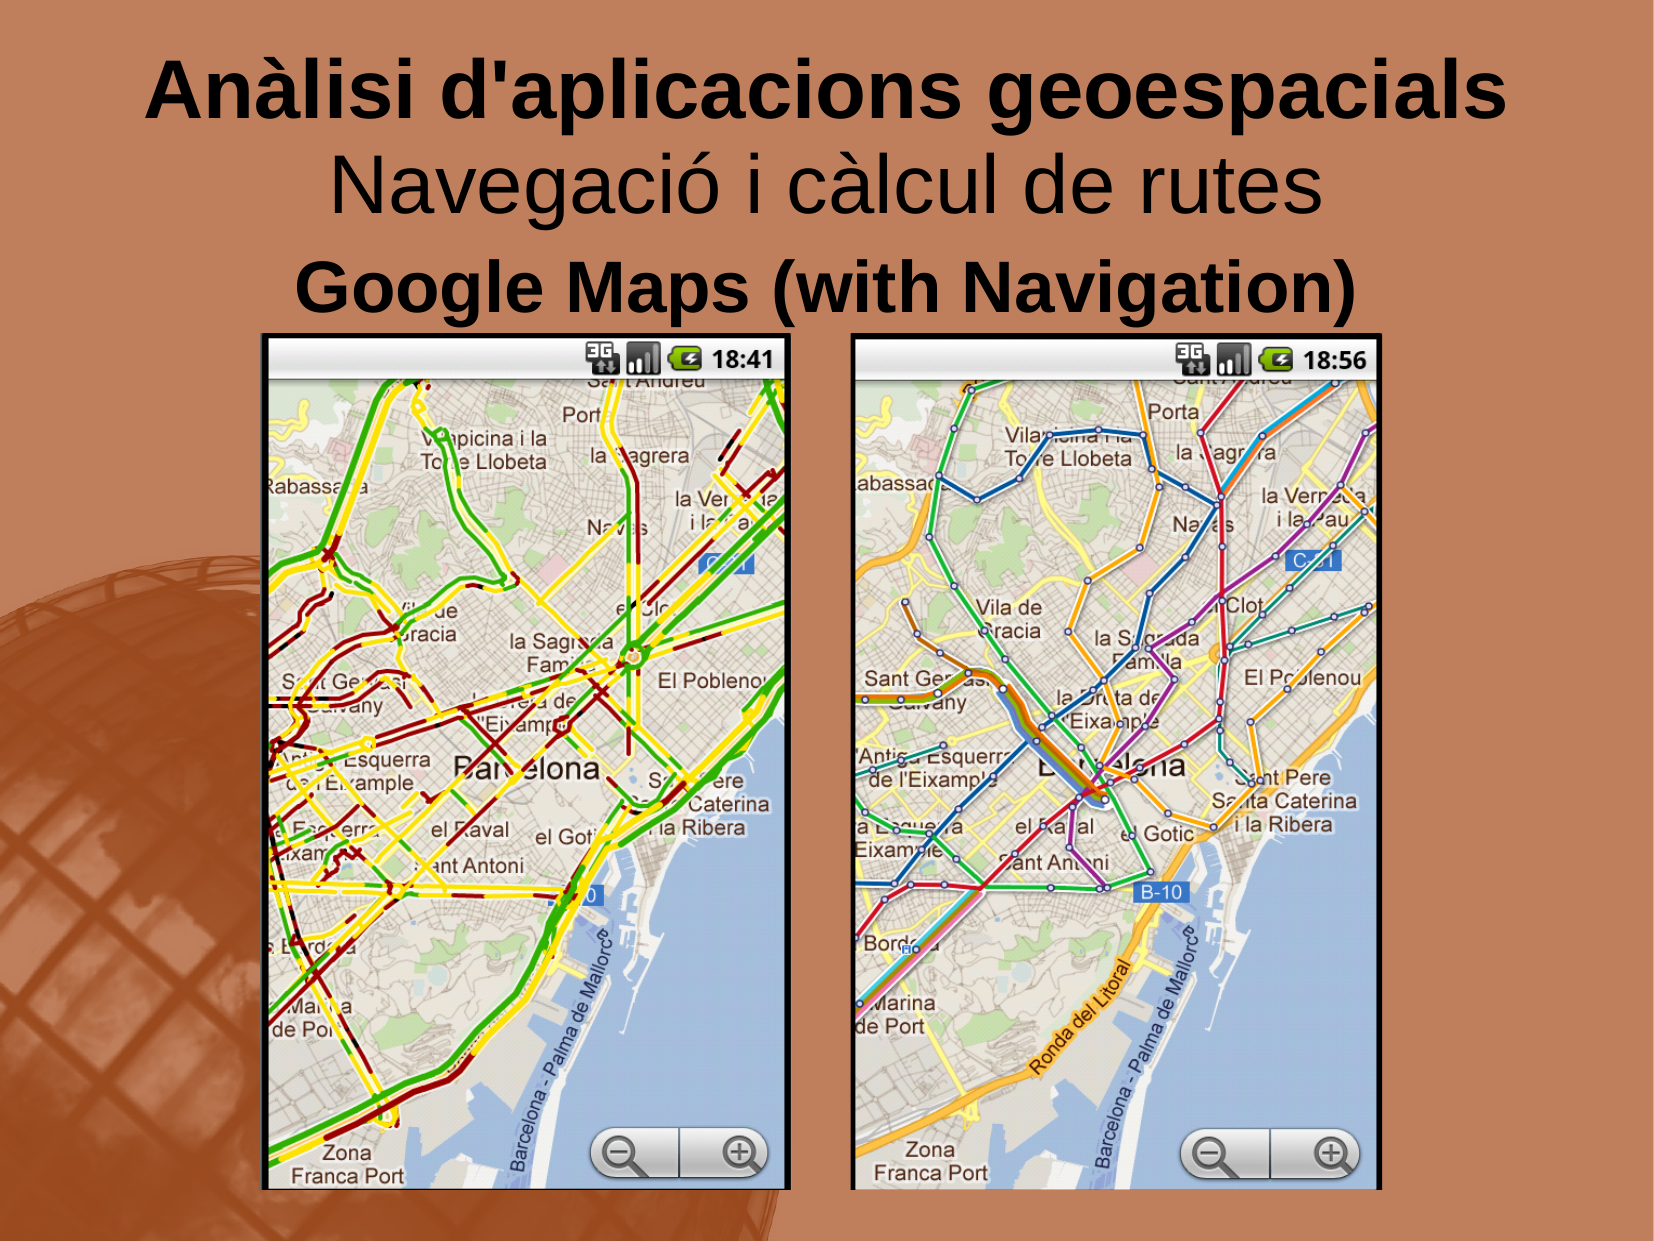

# Anàlisi d'aplicacions geoespacials
Navegació i càlcul de rutes
Google Maps (with Navigation)